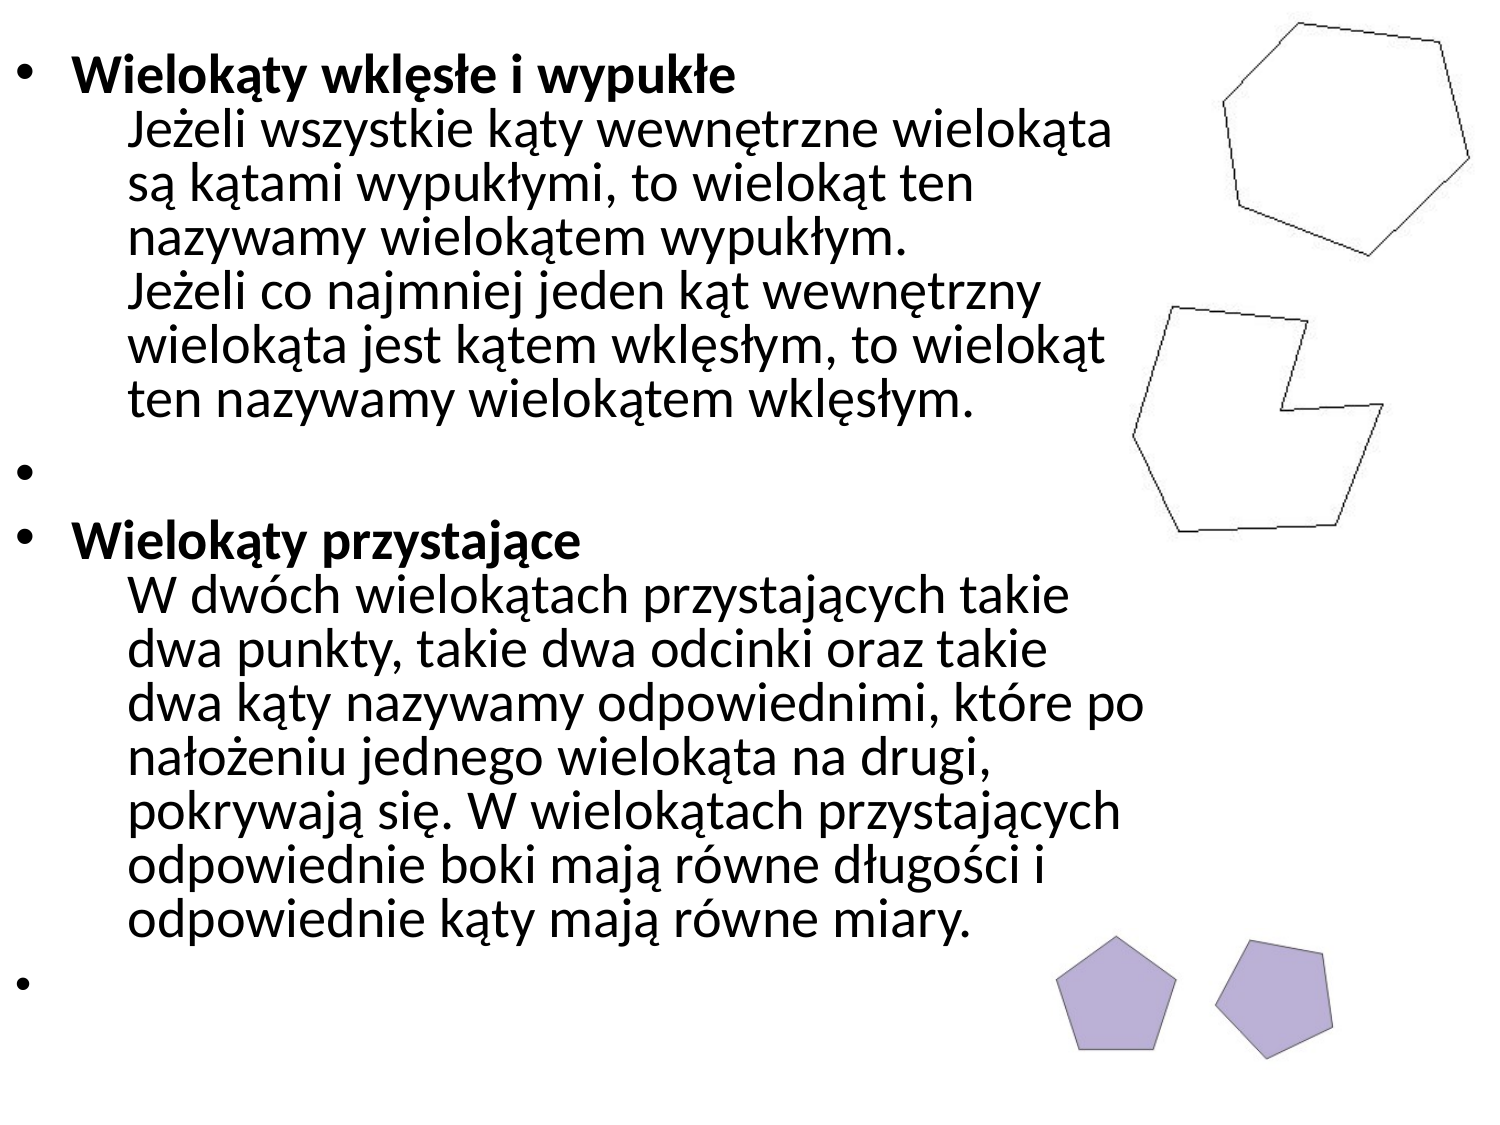

# Wielokąty wklęsłe i wypukłe Jeżeli wszystkie kąty wewnętrzne wielokąta są kątami wypukłymi, to wielokąt ten nazywamy wielokątem wypukłym. Jeżeli co najmniej jeden kąt wewnętrzny wielokąta jest kątem wklęsłym, to wielokąt ten nazywamy wielokątem wklęsłym.
Wielokąty przystające
W dwóch wielokątach przystających takie dwa punkty, takie dwa odcinki oraz takie dwa kąty nazywamy odpowiednimi, które po nałożeniu jednego wielokąta na drugi, pokrywają się. W wielokątach przystających odpowiednie boki mają równe długości i odpowiednie kąty mają równe miary.